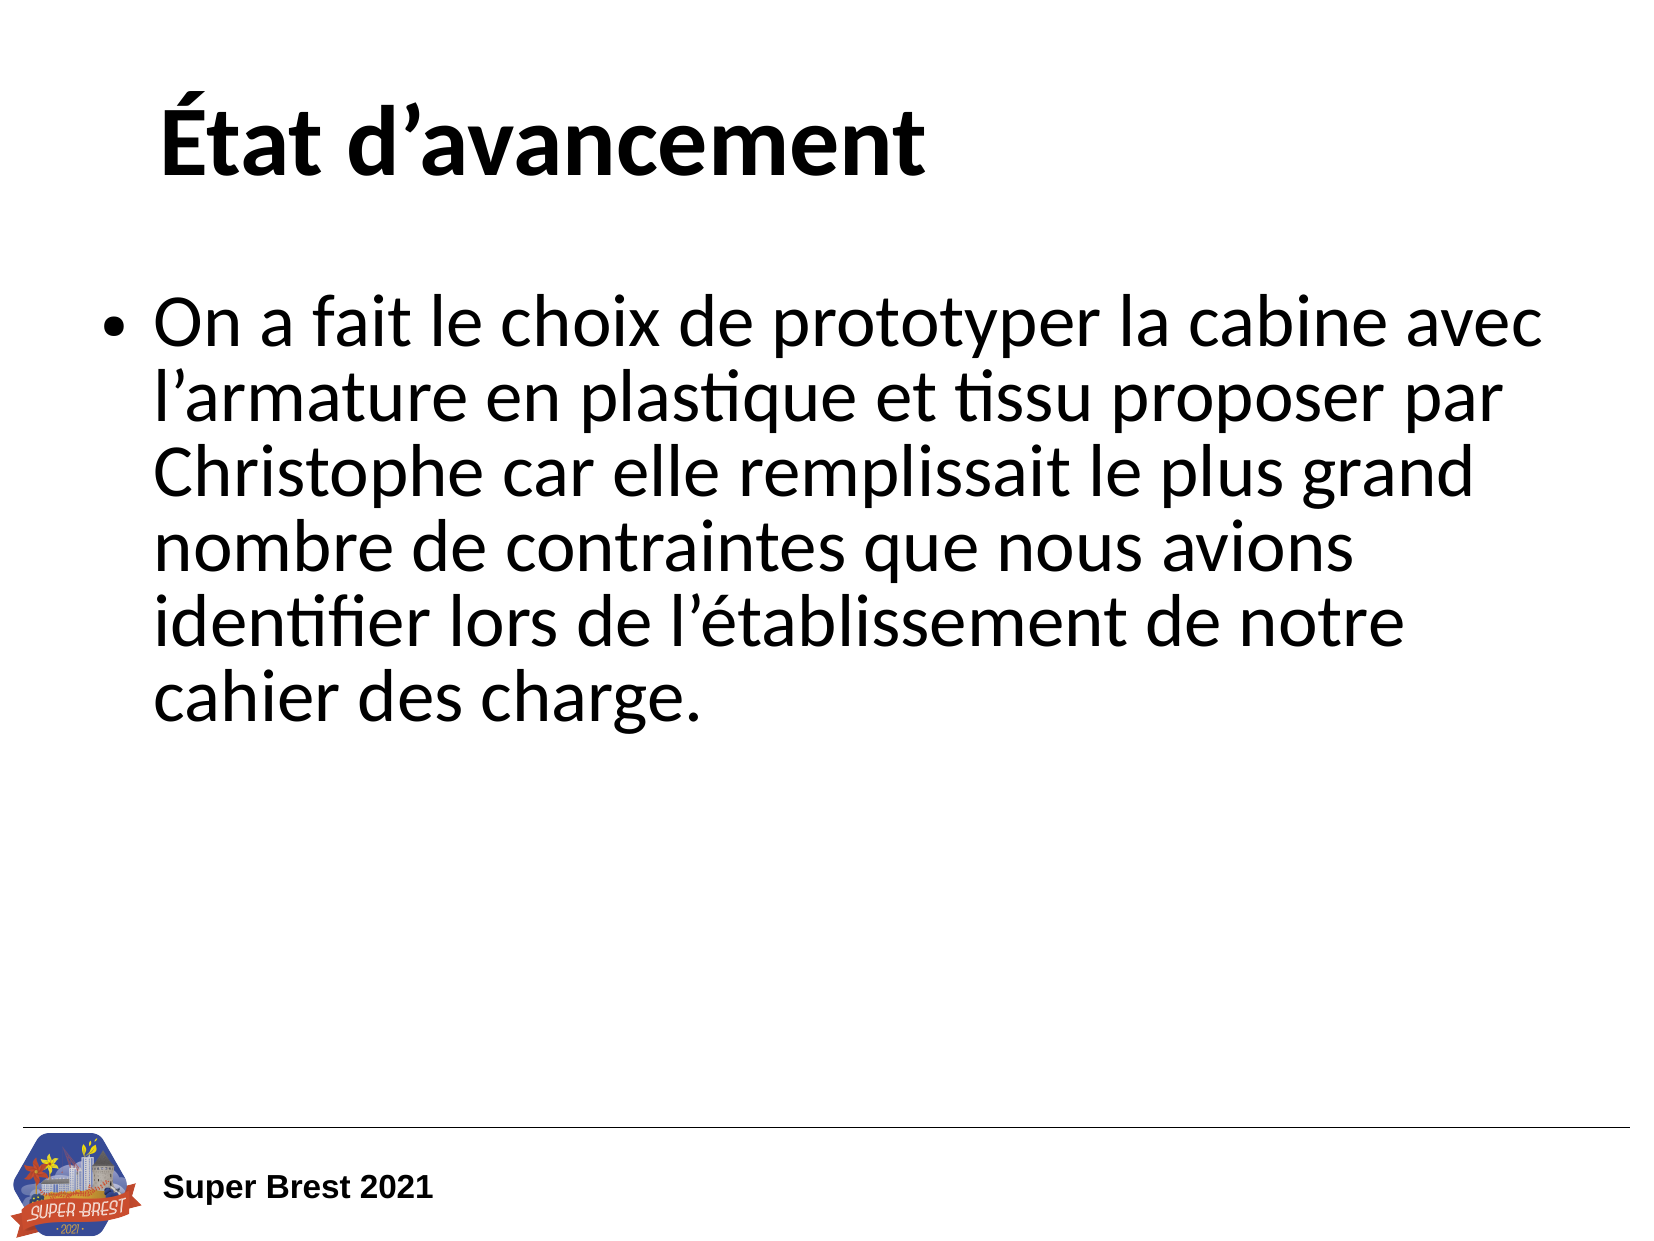

# État d’avancement
On a fait le choix de prototyper la cabine avec l’armature en plastique et tissu proposer par Christophe car elle remplissait le plus grand nombre de contraintes que nous avions identifier lors de l’établissement de notre cahier des charge.
Super Brest 2021